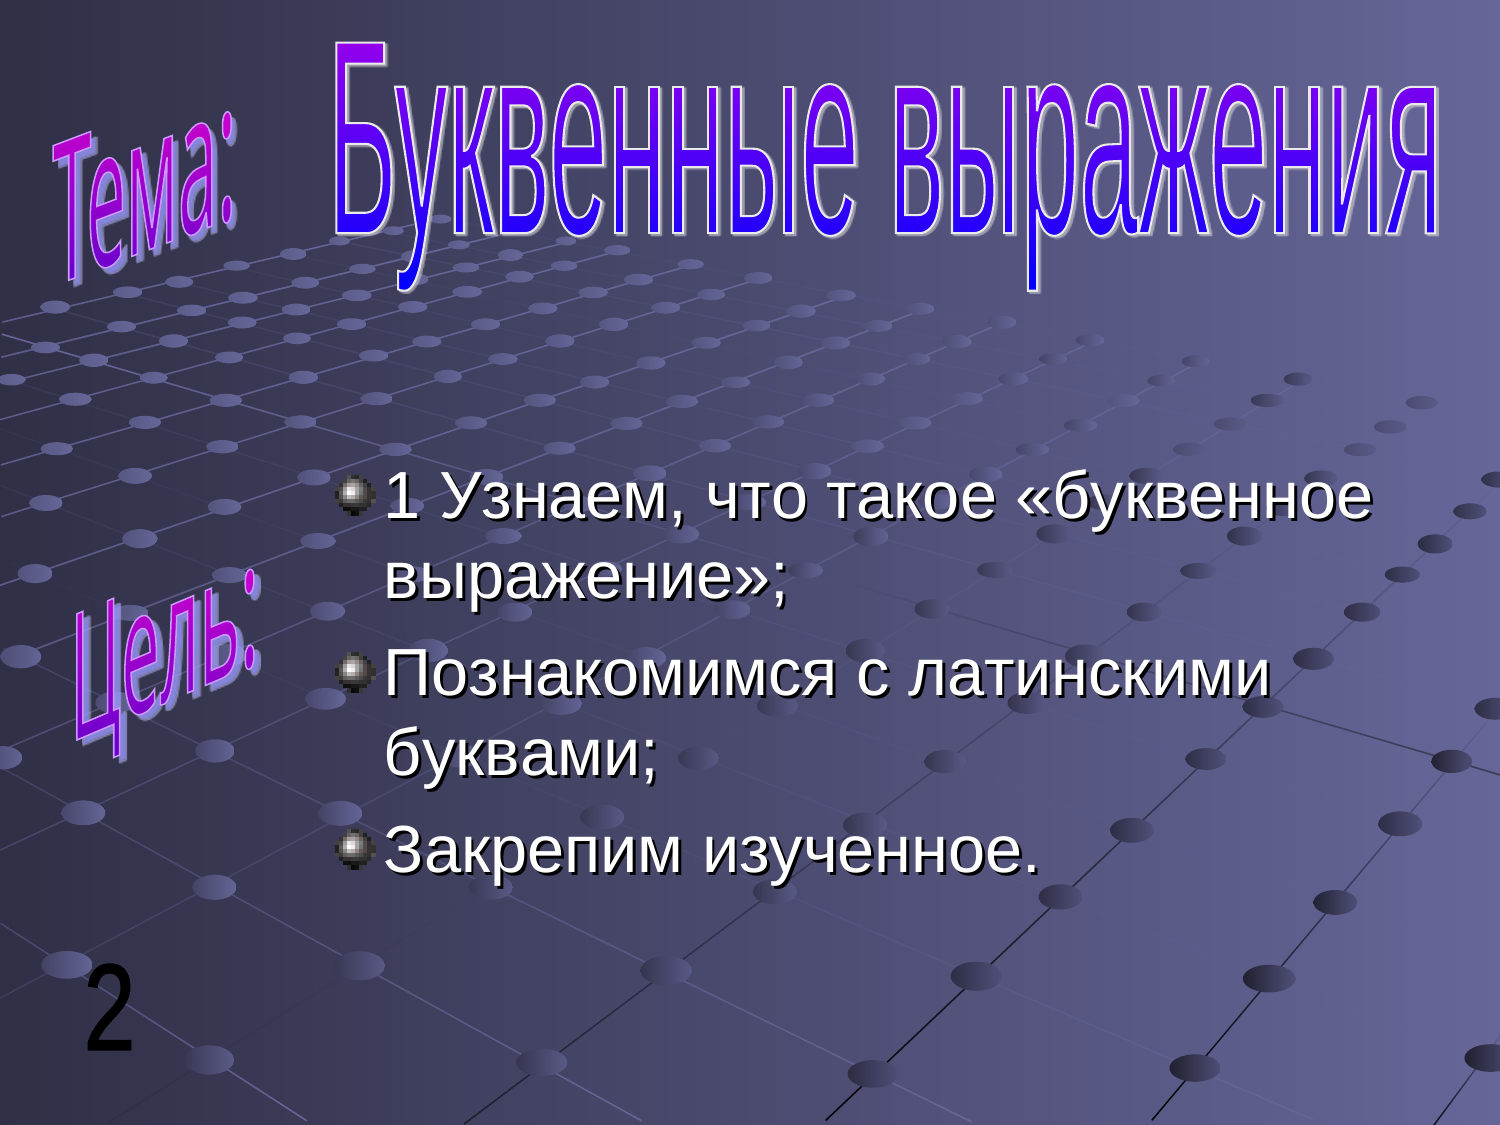

Буквенные выражения
Тема:
# 1 Узнаем, что такое «буквенное выражение»;
Познакомимся с латинскими буквами;
Закрепим изученное.
Цель:
2